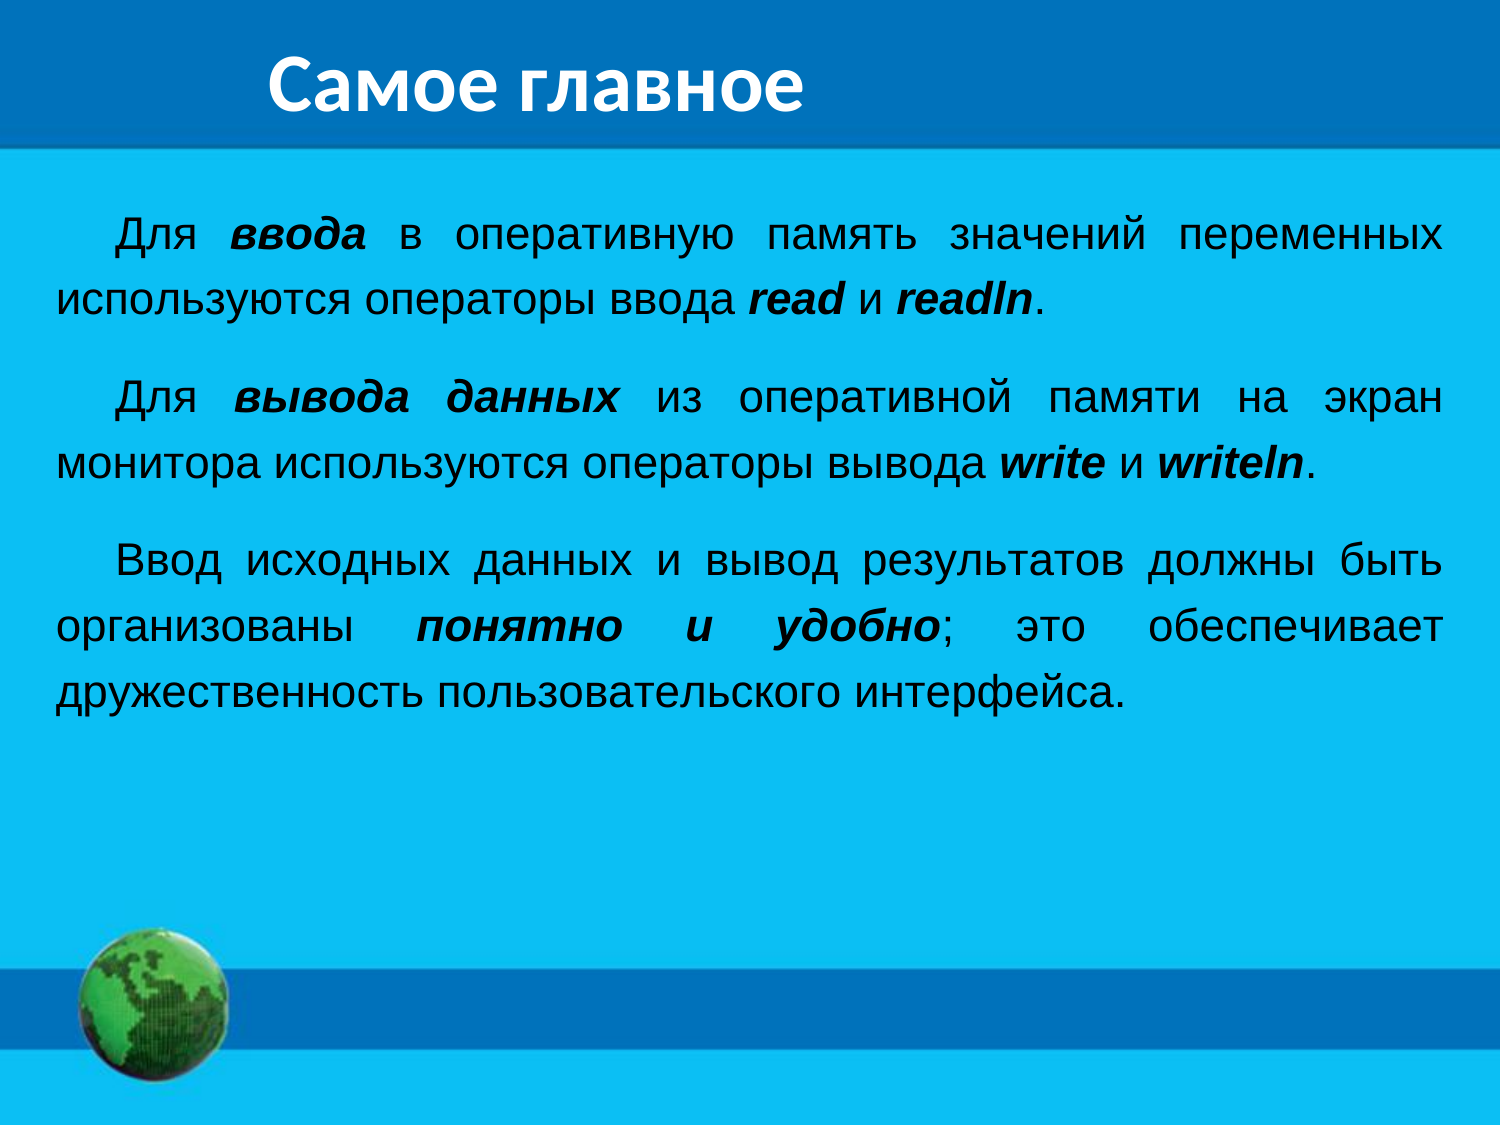

Самое главное
Для ввода в оперативную память значений переменных используются операторы ввода read и readln.
Для вывода данных из оперативной памяти на экран монитора используются операторы вывода write и writeln.
Ввод исходных данных и вывод результатов должны быть организованы понятно и удобно; это обеспечивает дружественность пользовательского интерфейса.